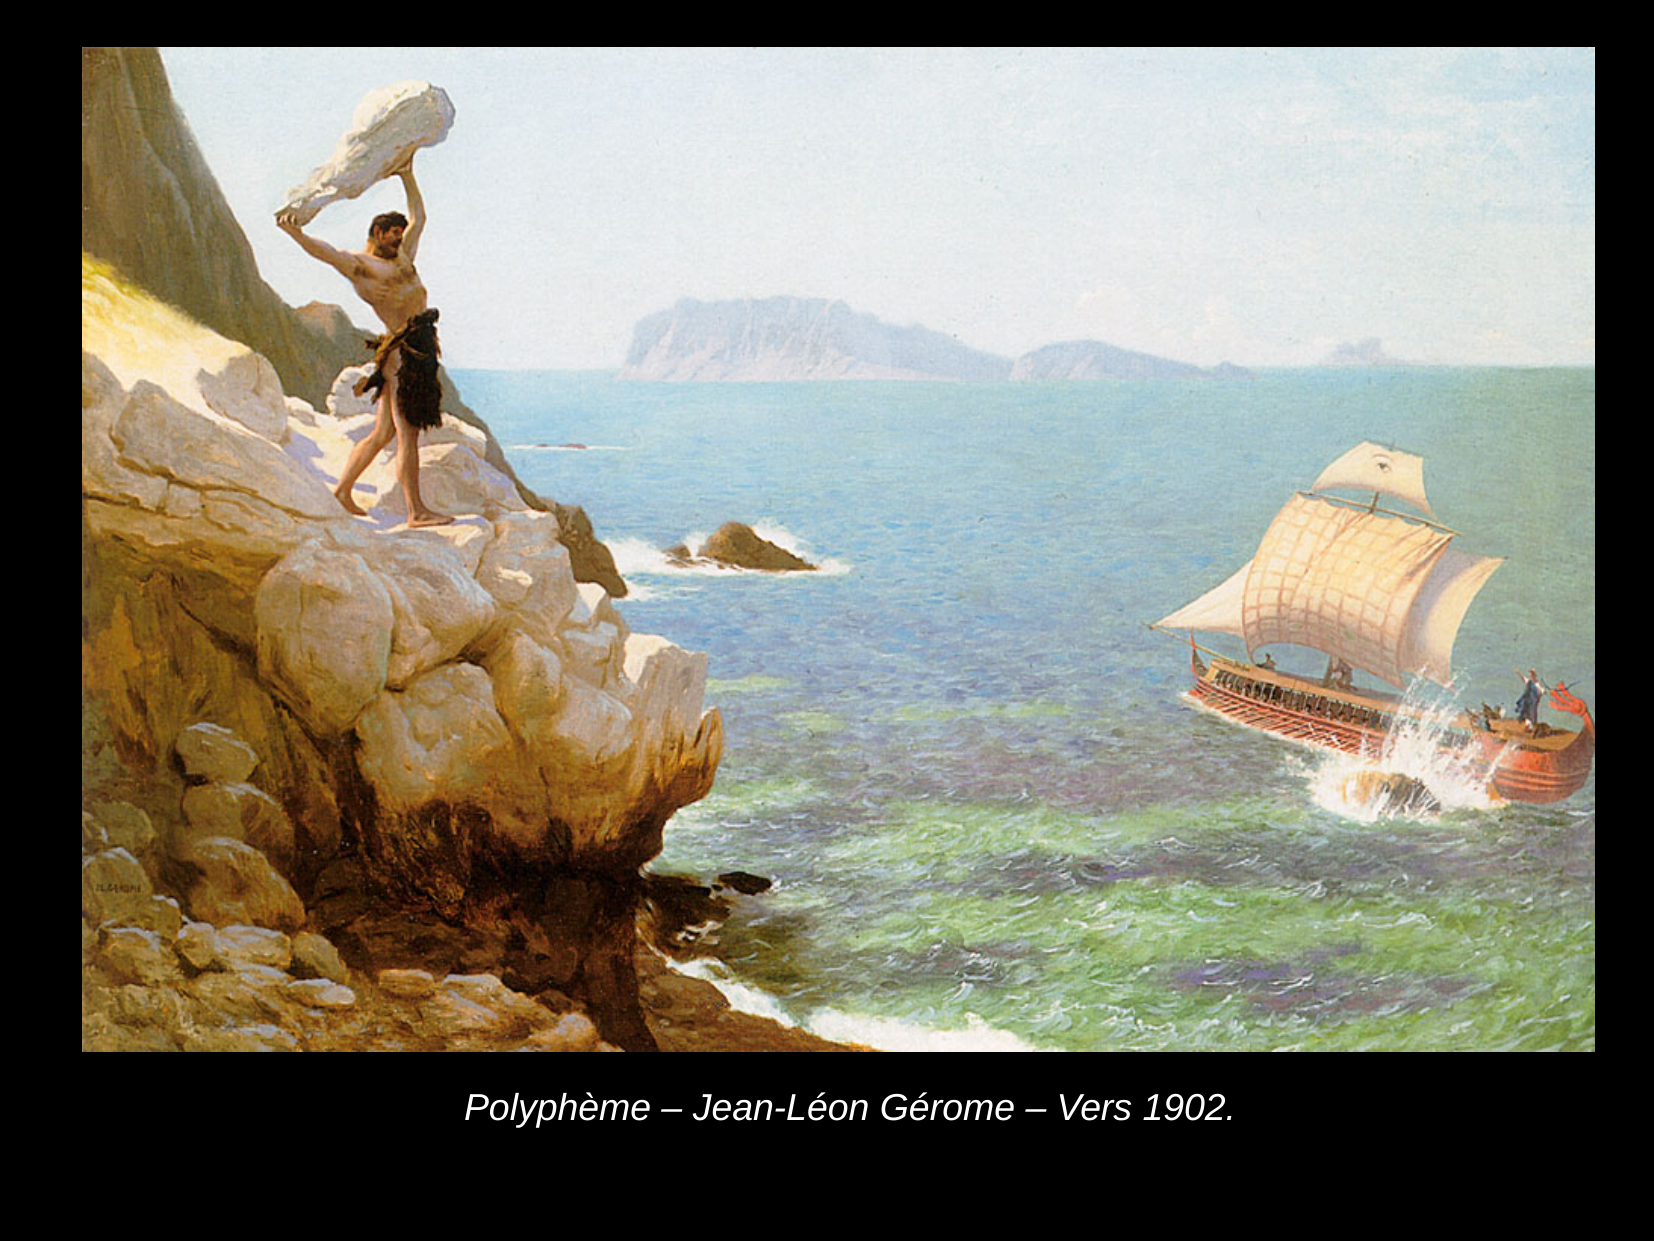

# Polyphème – Jean-Léon Gérome – Vers 1902.